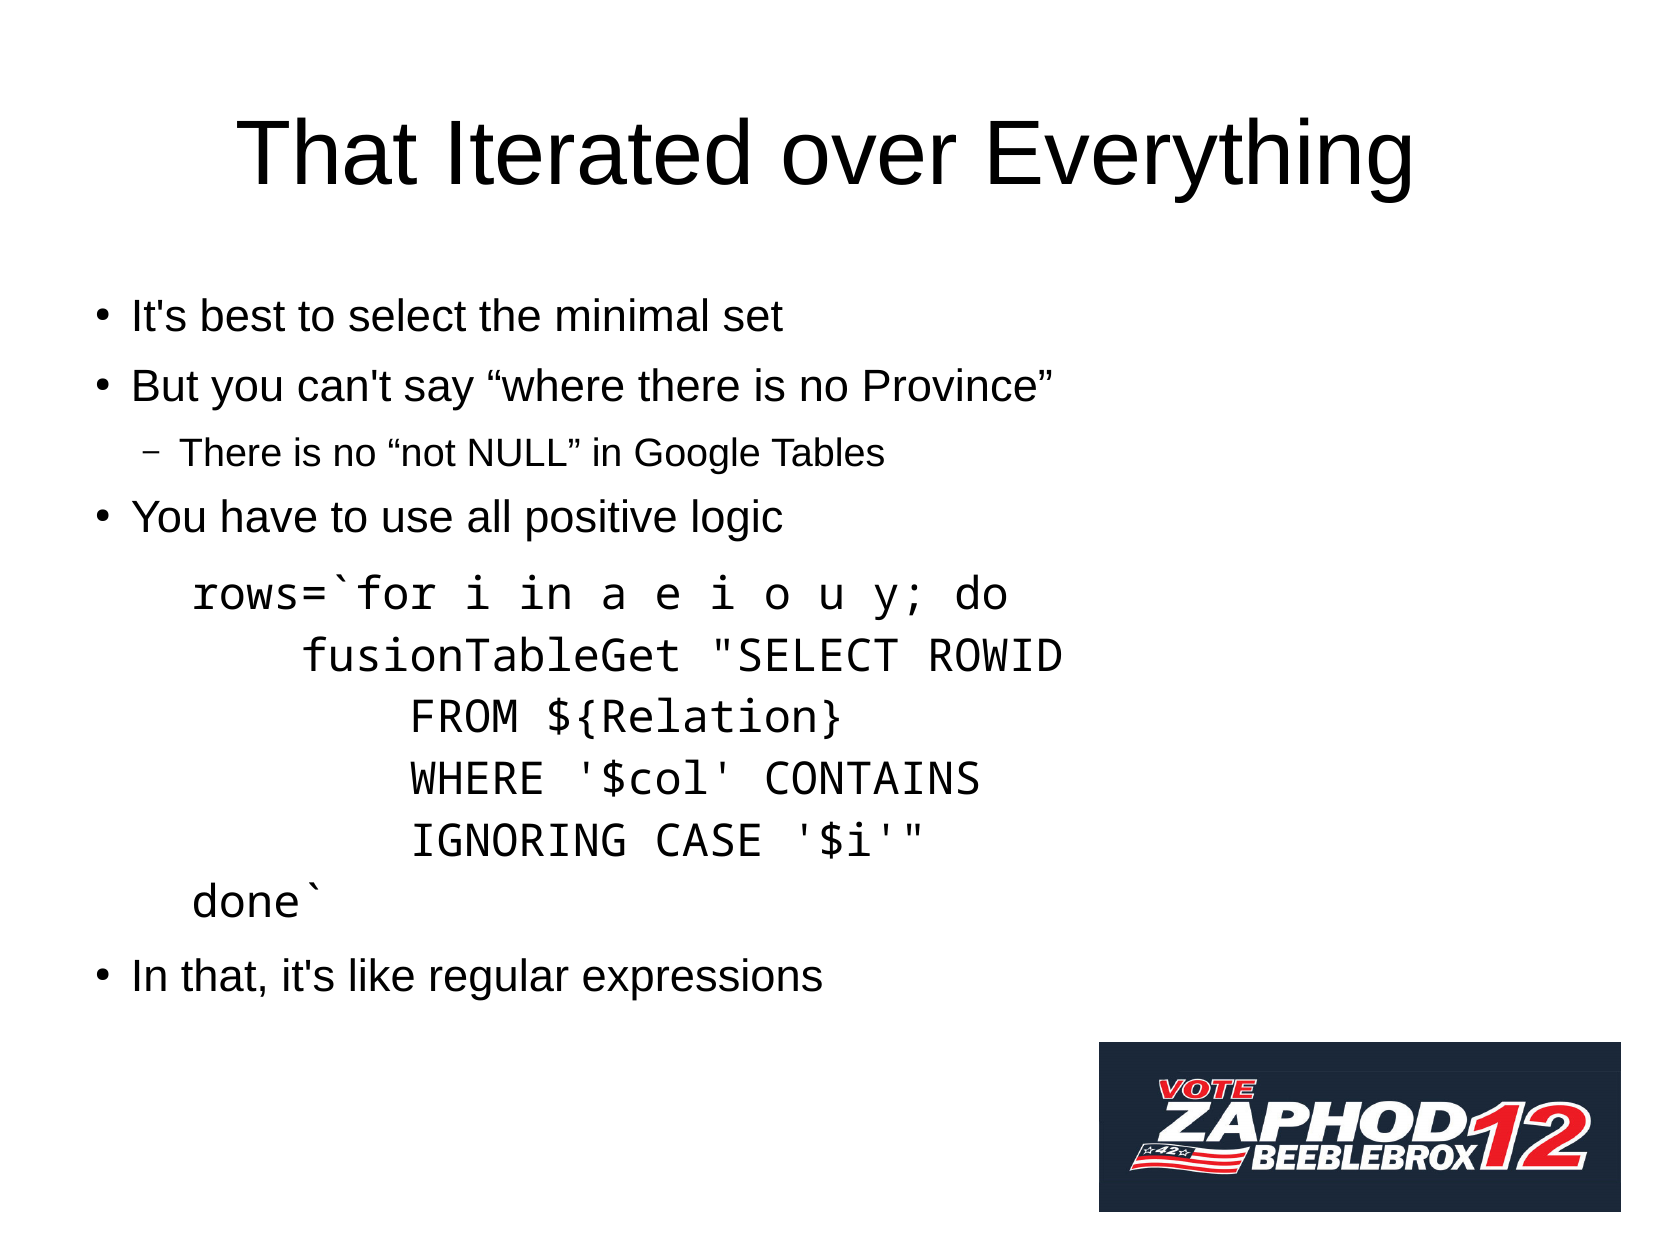

# That Iterated over Everything
It's best to select the minimal set
But you can't say “where there is no Province”
There is no “not NULL” in Google Tables
You have to use all positive logic
 rows=`for i in a e i o u y; do
 fusionTableGet "SELECT ROWID
 FROM ${Relation}
 WHERE '$col' CONTAINS
 IGNORING CASE '$i'"
 done`
In that, it's like regular expressions